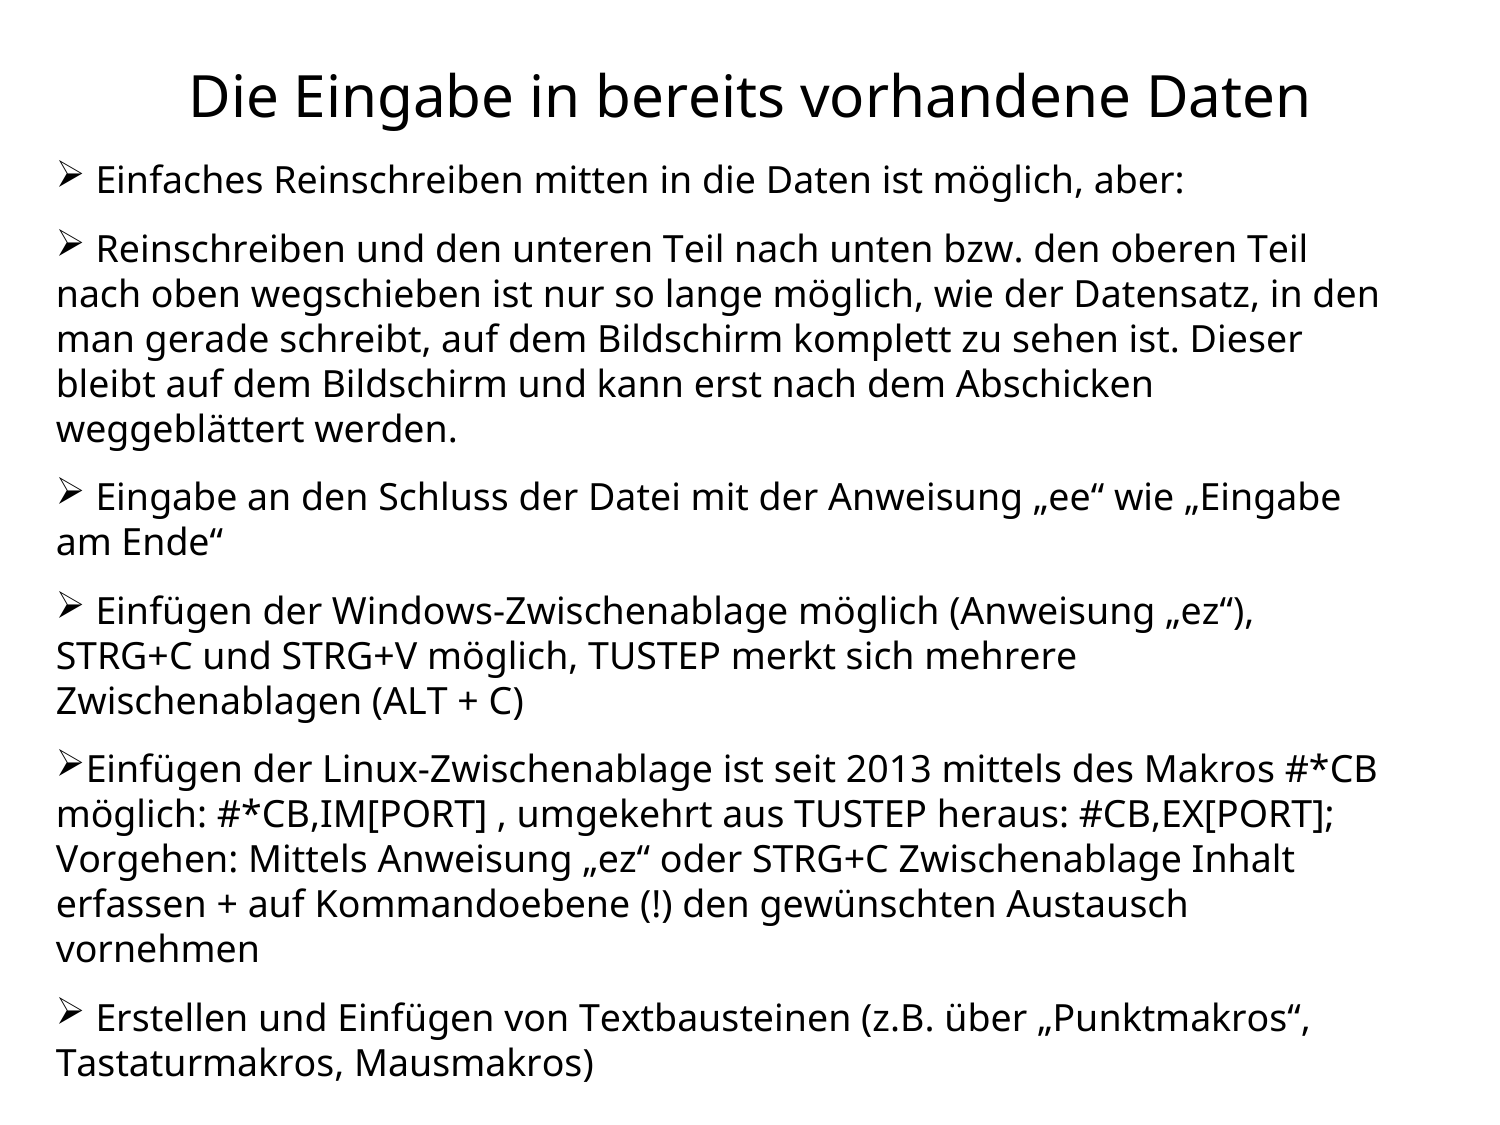

# Die Eingabe in bereits vorhandene Daten
 Einfaches Reinschreiben mitten in die Daten ist möglich, aber:
 Reinschreiben und den unteren Teil nach unten bzw. den oberen Teil nach oben wegschieben ist nur so lange möglich, wie der Datensatz, in den man gerade schreibt, auf dem Bildschirm komplett zu sehen ist. Dieser bleibt auf dem Bildschirm und kann erst nach dem Abschicken weggeblättert werden.
 Eingabe an den Schluss der Datei mit der Anweisung „ee“ wie „Eingabe am Ende“
 Einfügen der Windows-Zwischenablage möglich (Anweisung „ez“), STRG+C und STRG+V möglich, TUSTEP merkt sich mehrere Zwischenablagen (ALT + C)
Einfügen der Linux-Zwischenablage ist seit 2013 mittels des Makros #*CB möglich: #*CB,IM[PORT] , umgekehrt aus TUSTEP heraus: #CB,EX[PORT]; Vorgehen: Mittels Anweisung „ez“ oder STRG+C Zwischenablage Inhalt erfassen + auf Kommandoebene (!) den gewünschten Austausch vornehmen
 Erstellen und Einfügen von Textbausteinen (z.B. über „Punktmakros“, Tastaturmakros, Mausmakros)